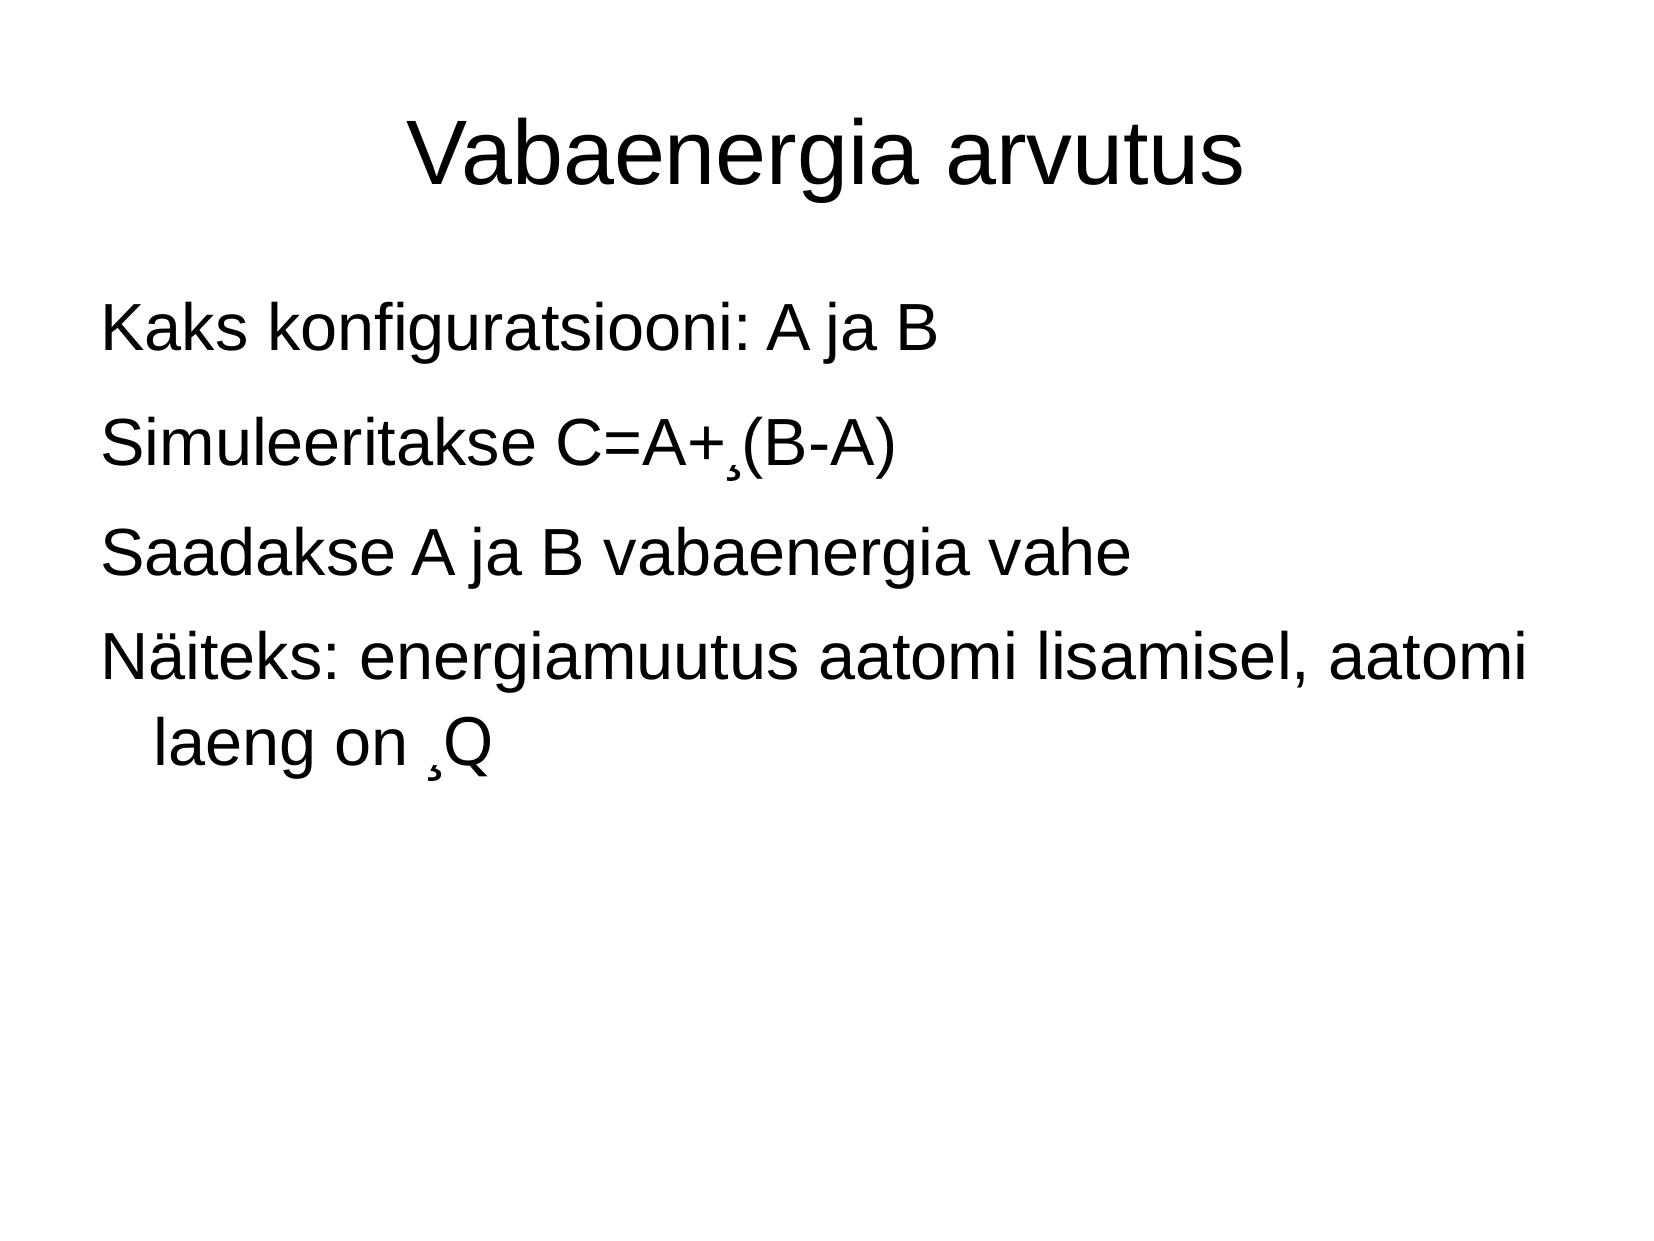

# Vabaenergia arvutus
Kaks konfiguratsiooni: A ja B
Simuleeritakse C=A+¸(B-A)
Saadakse A ja B vabaenergia vahe
Näiteks: energiamuutus aatomi lisamisel, aatomi laeng on ¸Q